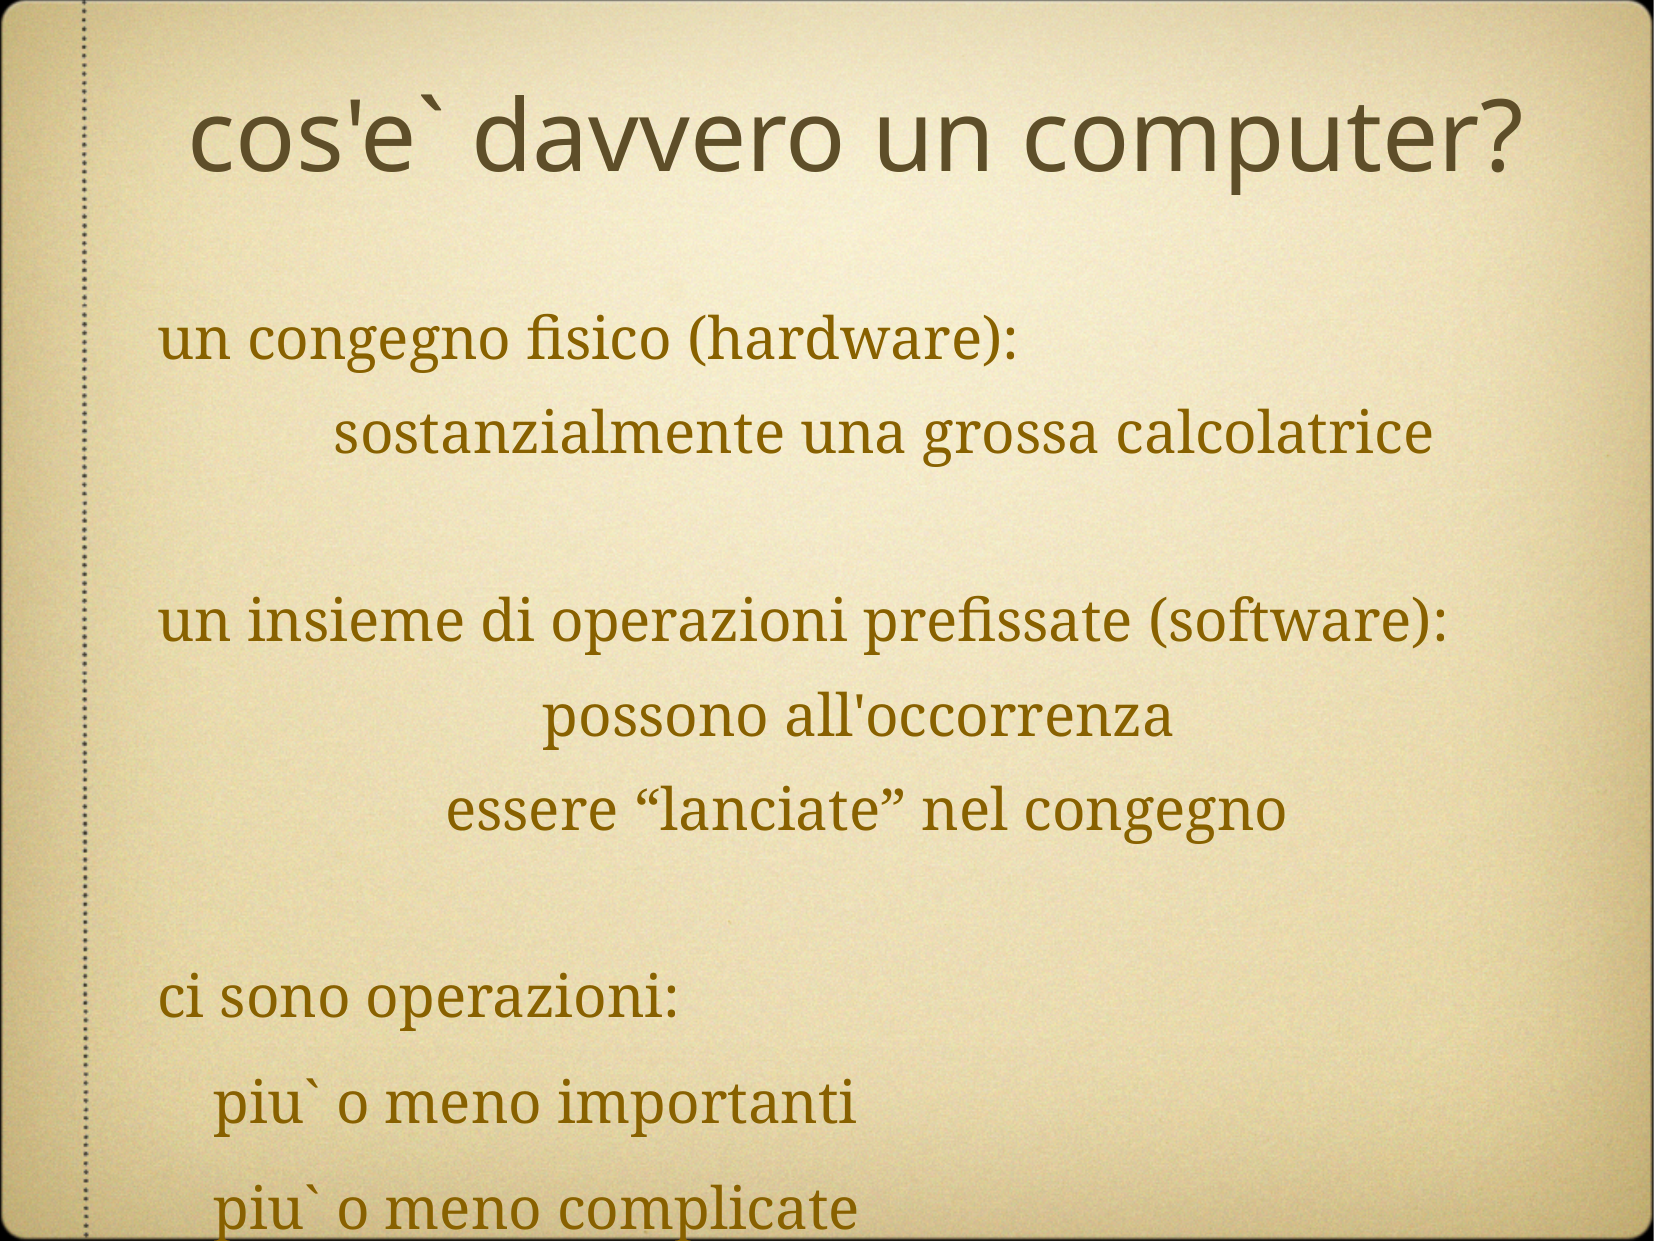

# cos'e` davvero un computer?
un congegno fisico (hardware):
sostanzialmente una grossa calcolatrice
un insieme di operazioni prefissate (software):
possono all'occorrenza
essere “lanciate” nel congegno
ci sono operazioni:
piu` o meno importanti
piu` o meno complicate